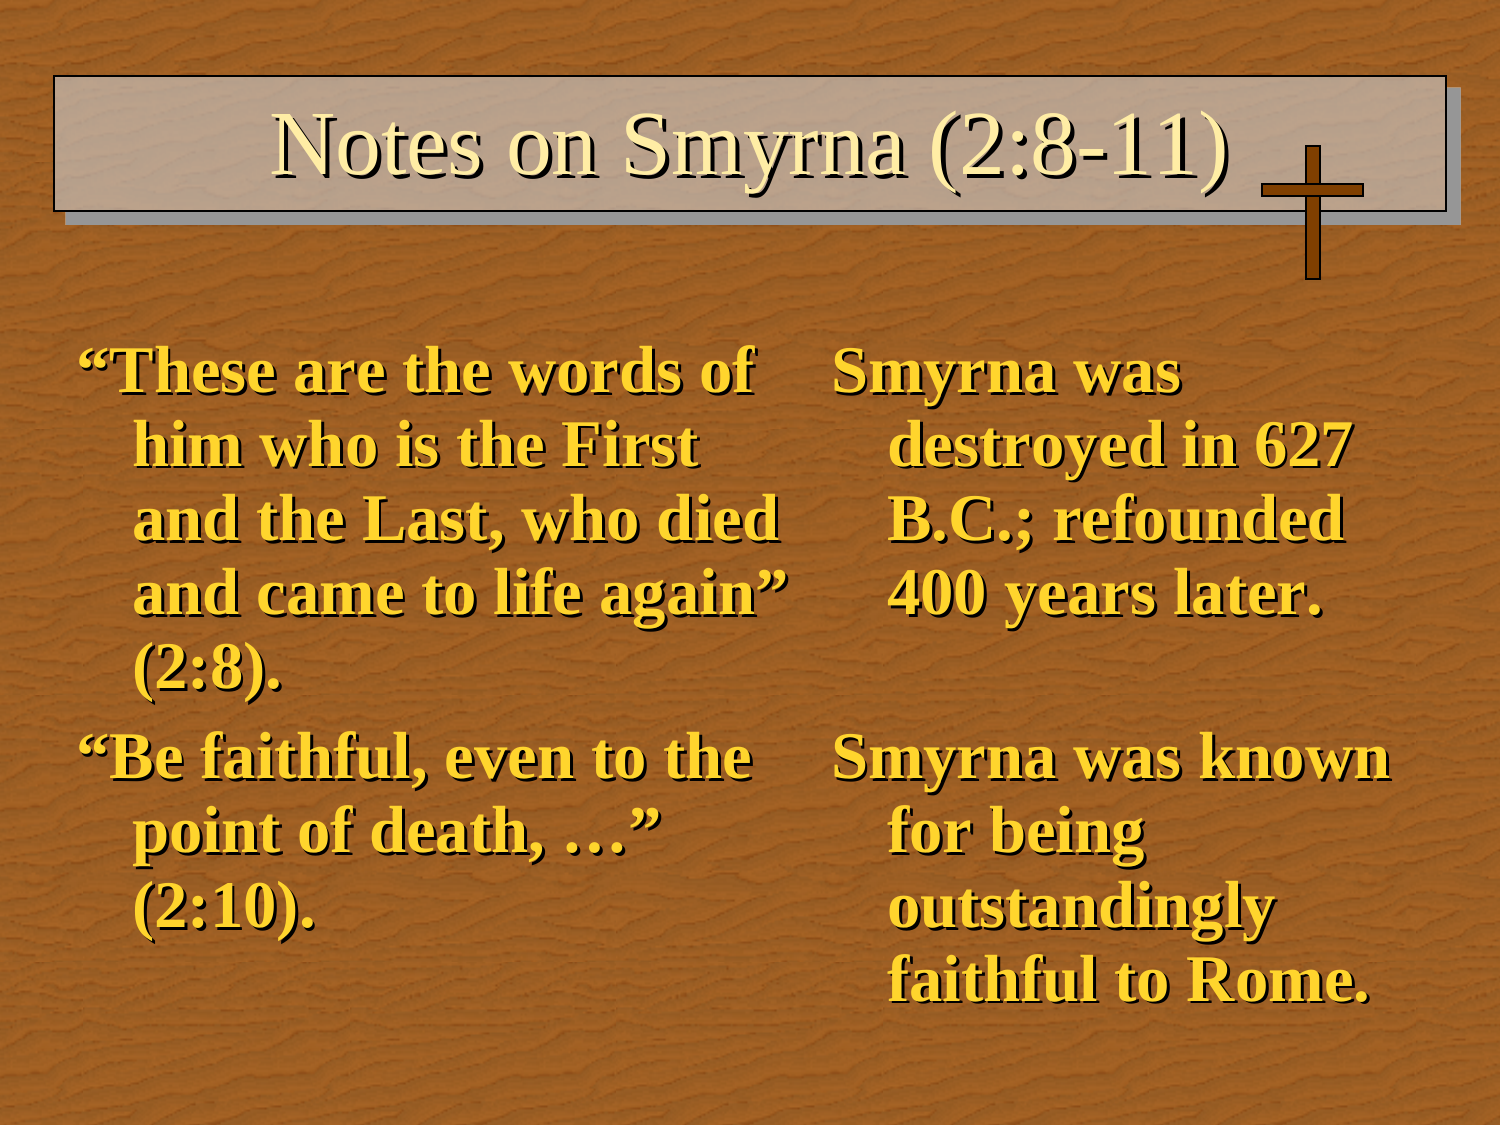

# Notes on Smyrna (2:8-11)
“These are the words of him who is the First and the Last, who died and came to life again” (2:8).
“Be faithful, even to the point of death, …” (2:10).
Smyrna was destroyed in 627 B.C.; refounded 400 years later.
Smyrna was known for being outstandingly faithful to Rome.